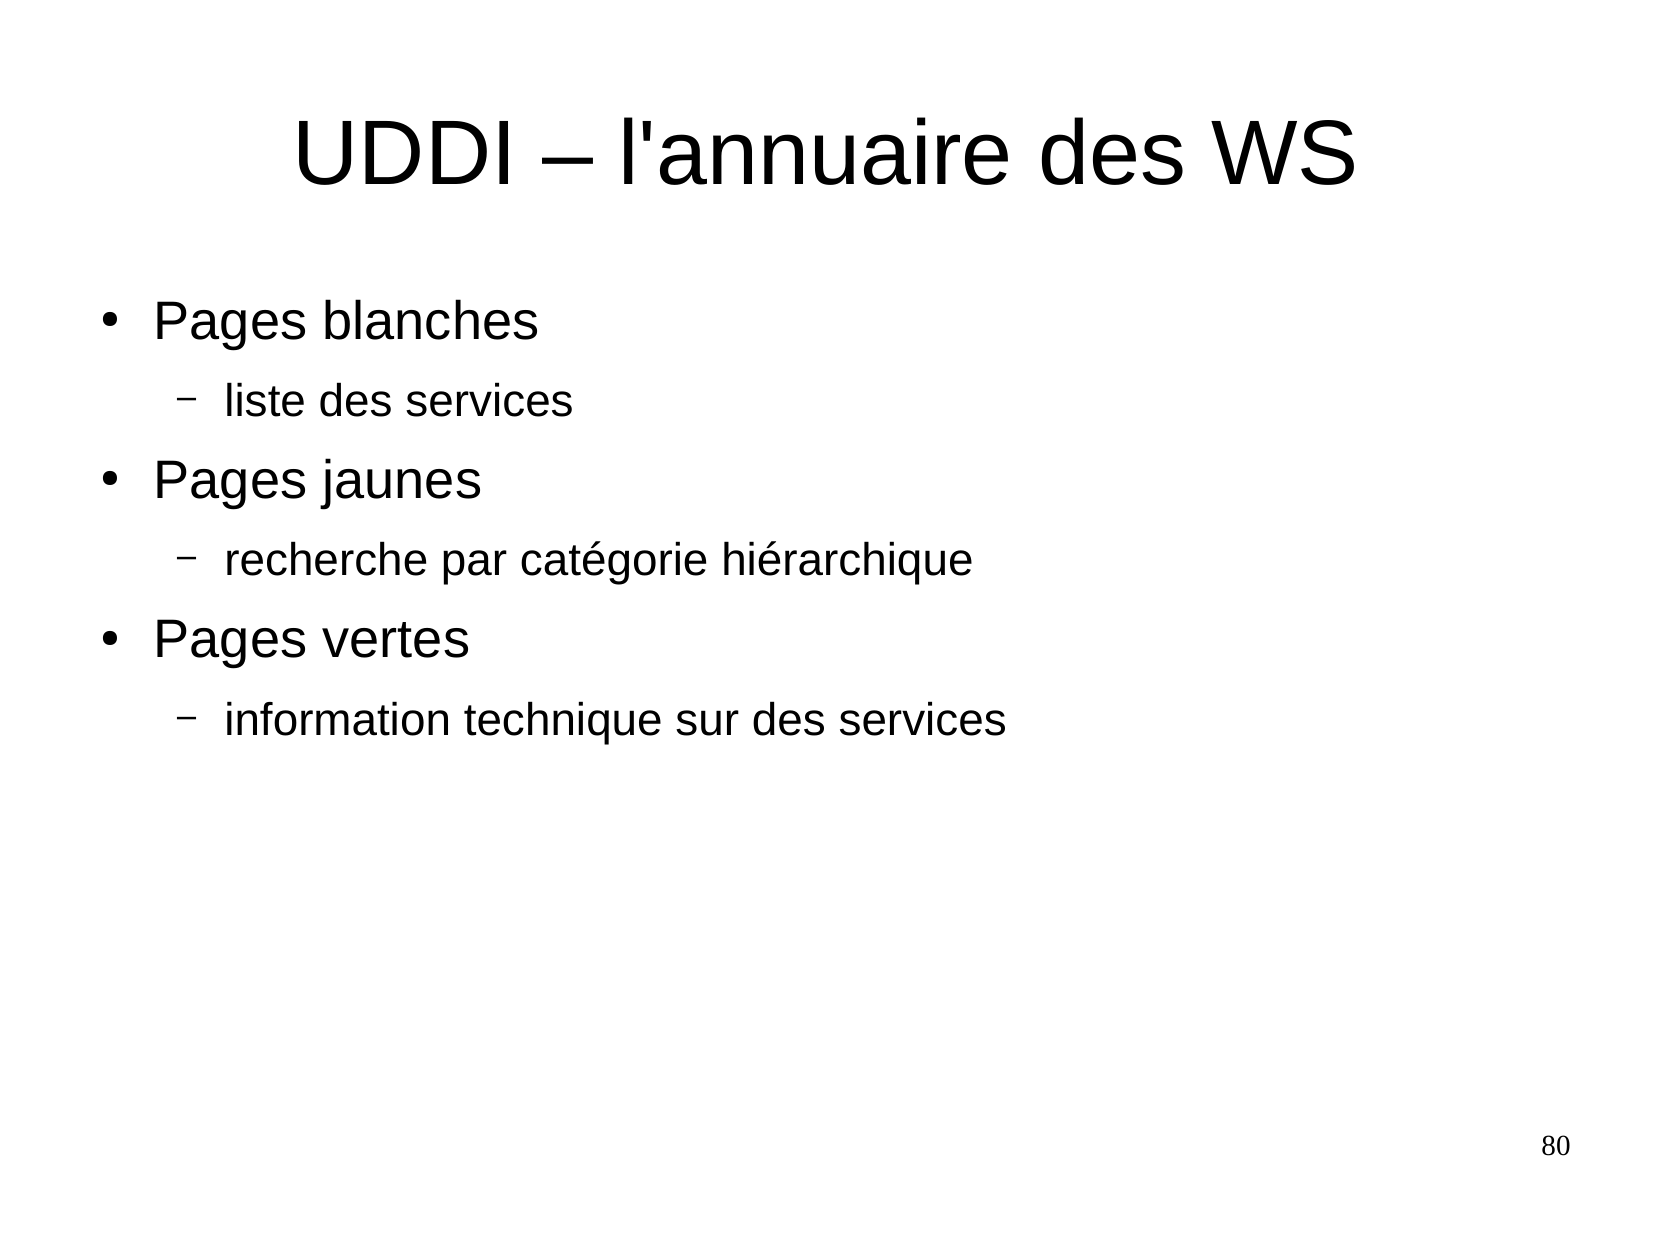

# UDDI – l'annuaire des WS
Pages blanches
liste des services
Pages jaunes
recherche par catégorie hiérarchique
Pages vertes
information technique sur des services
80